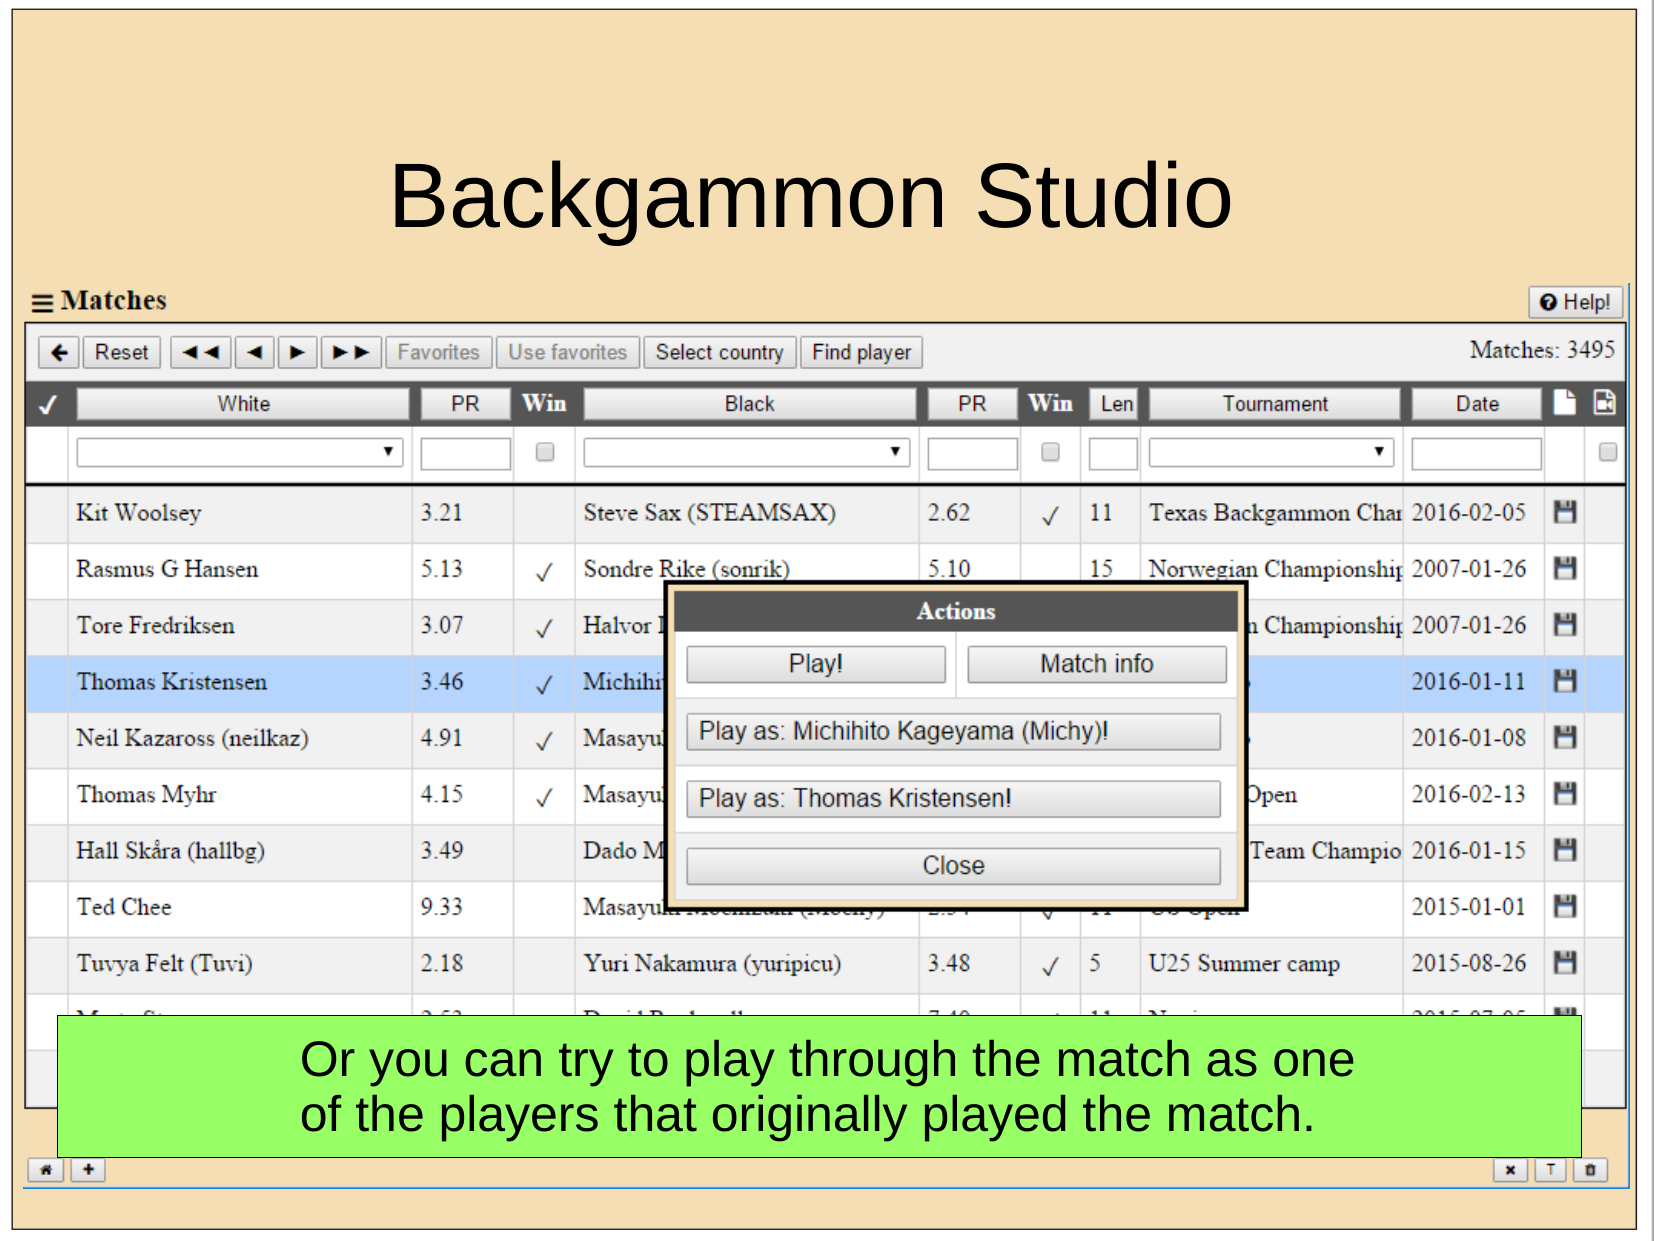

# Backgammon Studio
Or you can try to play through the match as one
of the players that originally played the match.